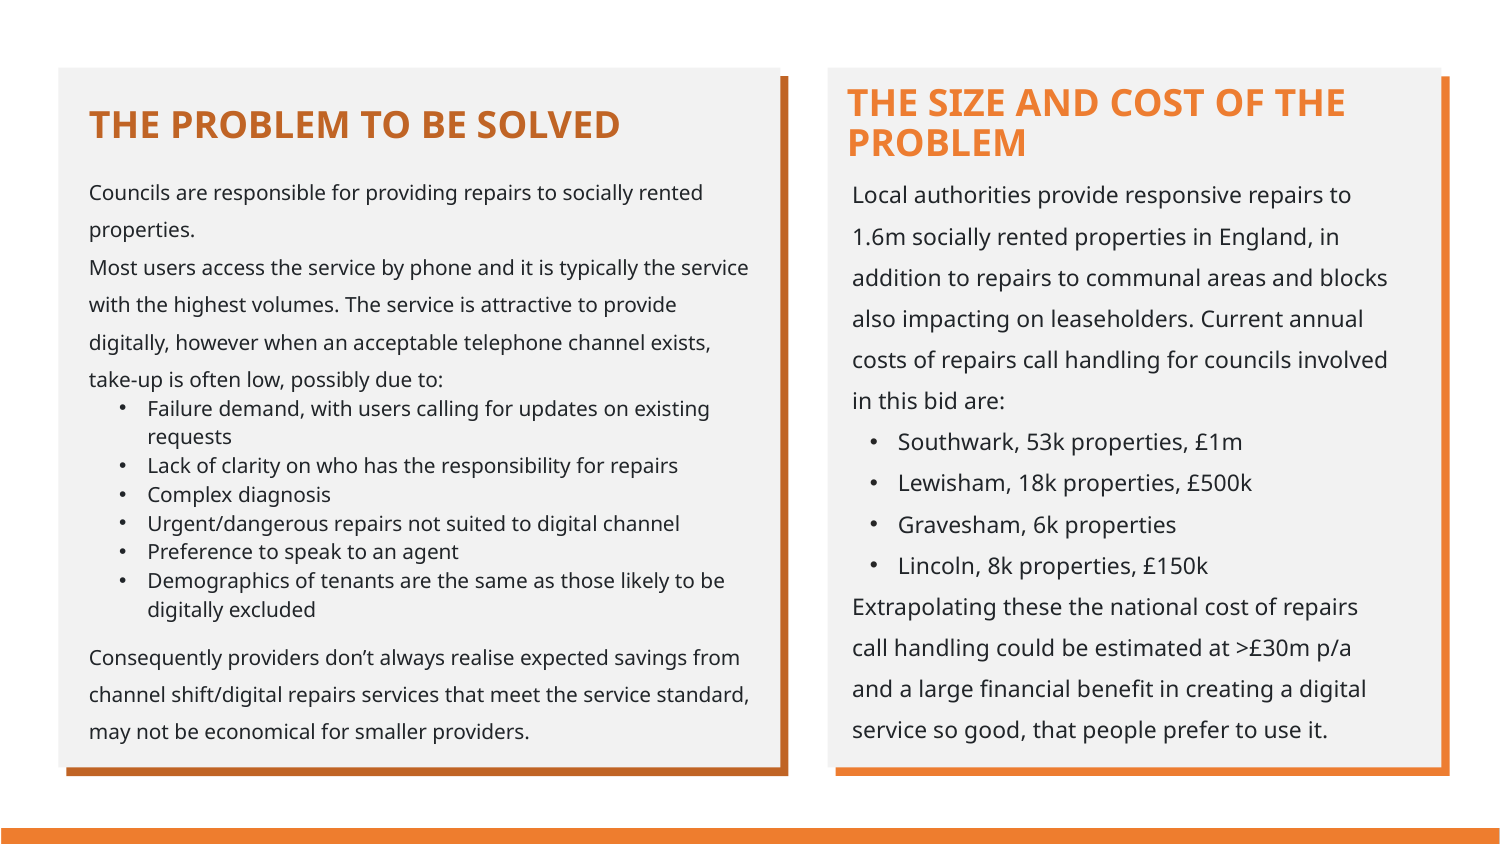

THE SIZE AND COST OF THE PROBLEM
THE PROBLEM TO BE SOLVED
Councils are responsible for providing repairs to socially rented properties.
Most users access the service by phone and it is typically the service with the highest volumes. The service is attractive to provide digitally, however when an acceptable telephone channel exists, take-up is often low, possibly due to:
Failure demand, with users calling for updates on existing requests
Lack of clarity on who has the responsibility for repairs
Complex diagnosis
Urgent/dangerous repairs not suited to digital channel
Preference to speak to an agent
Demographics of tenants are the same as those likely to be digitally excluded
Consequently providers don’t always realise expected savings from channel shift/digital repairs services that meet the service standard, may not be economical for smaller providers.
Local authorities provide responsive repairs to 1.6m socially rented properties in England, in addition to repairs to communal areas and blocks also impacting on leaseholders. Current annual costs of repairs call handling for councils involved in this bid are:
Southwark, 53k properties, £1m
Lewisham, 18k properties, £500k
Gravesham, 6k properties
Lincoln, 8k properties, £150k
Extrapolating these the national cost of repairs call handling could be estimated at >£30m p/a and a large financial benefit in creating a digital service so good, that people prefer to use it.